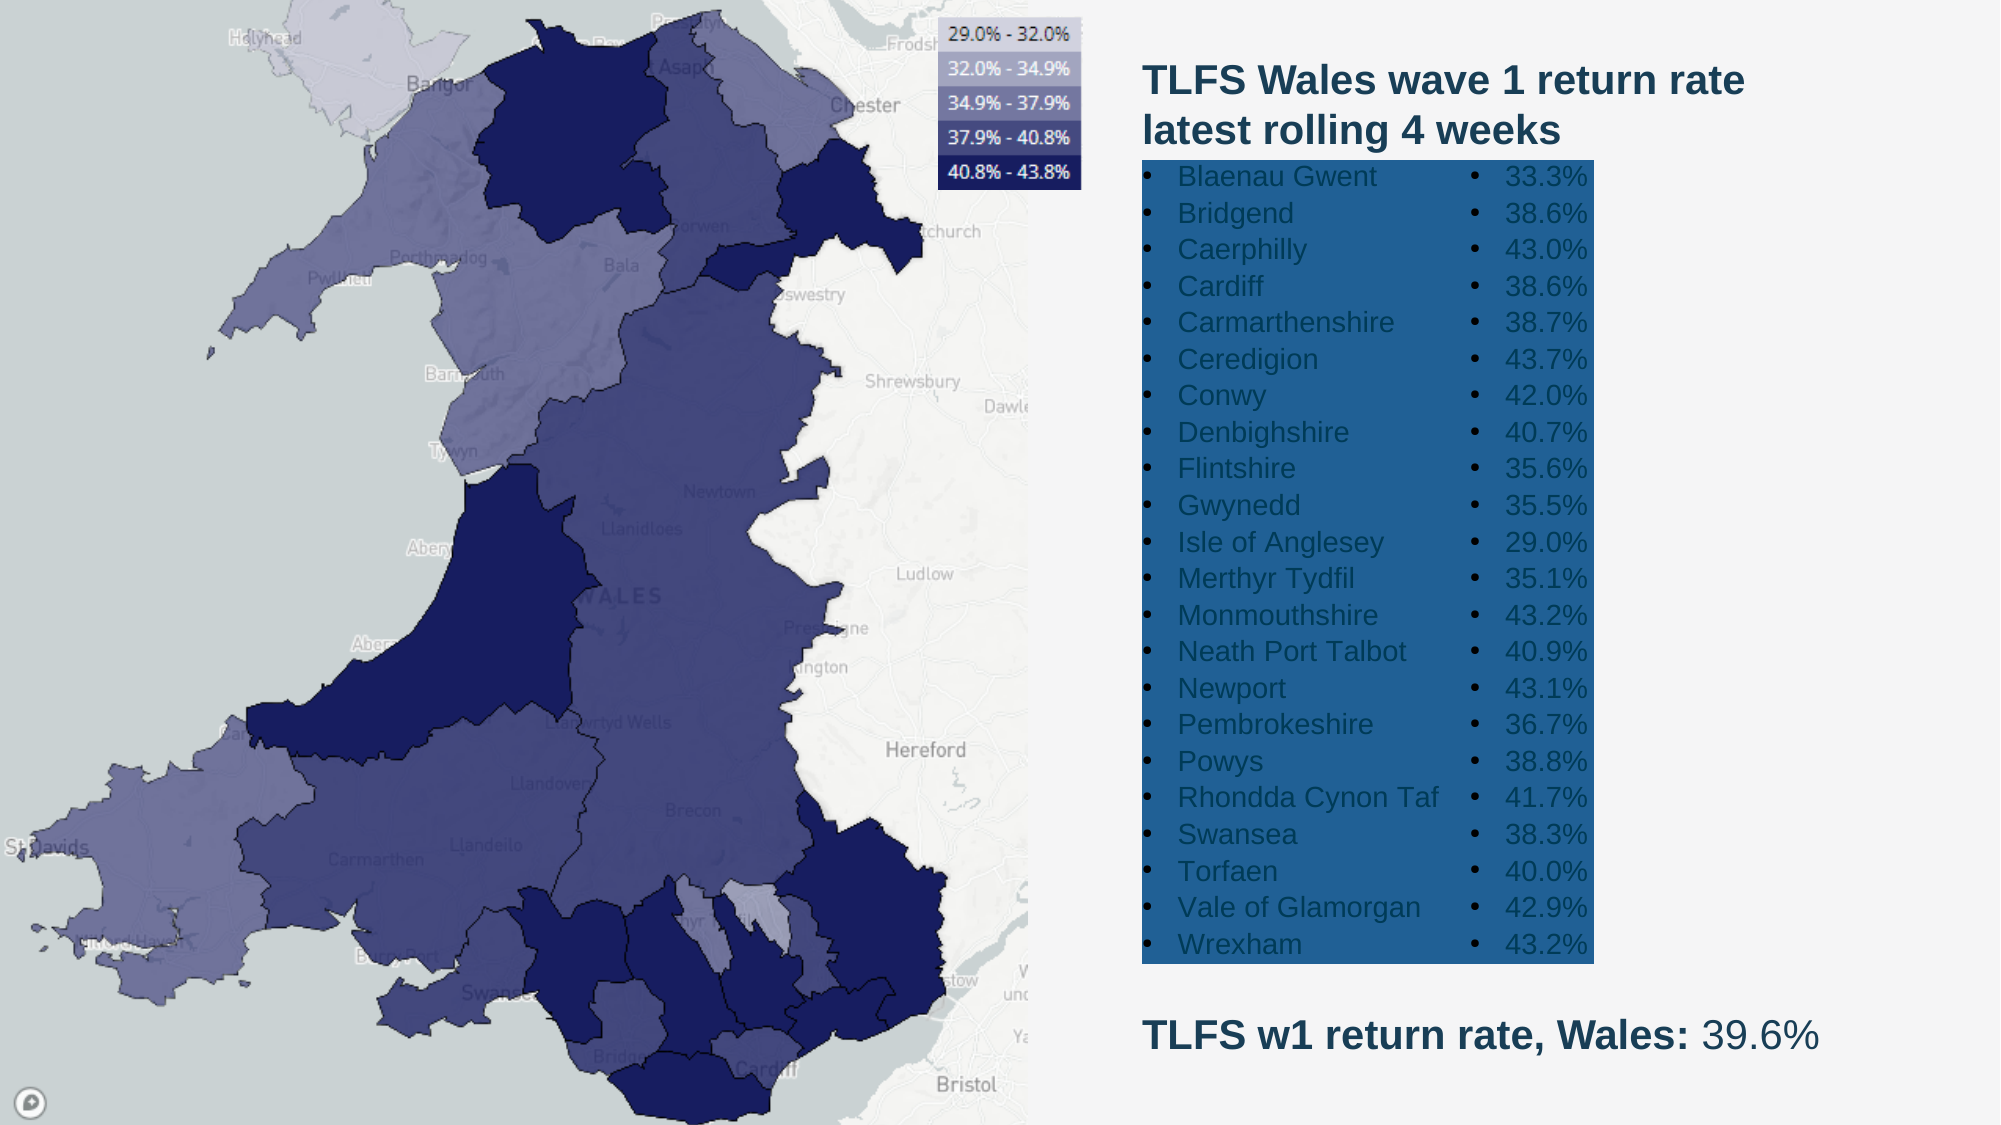

TLFS Wales wave 1 return rate
latest rolling 4 weeks
| Blaenau Gwent | 33.3% |
| --- | --- |
| Bridgend | 38.6% |
| Caerphilly | 43.0% |
| Cardiff | 38.6% |
| Carmarthenshire | 38.7% |
| Ceredigion | 43.7% |
| Conwy | 42.0% |
| Denbighshire | 40.7% |
| Flintshire | 35.6% |
| Gwynedd | 35.5% |
| Isle of Anglesey | 29.0% |
| Merthyr Tydfil | 35.1% |
| Monmouthshire | 43.2% |
| Neath Port Talbot | 40.9% |
| Newport | 43.1% |
| Pembrokeshire | 36.7% |
| Powys | 38.8% |
| Rhondda Cynon Taf | 41.7% |
| Swansea | 38.3% |
| Torfaen | 40.0% |
| Vale of Glamorgan | 42.9% |
| Wrexham | 43.2% |
TLFS w1 return rate, Wales: 39.6%